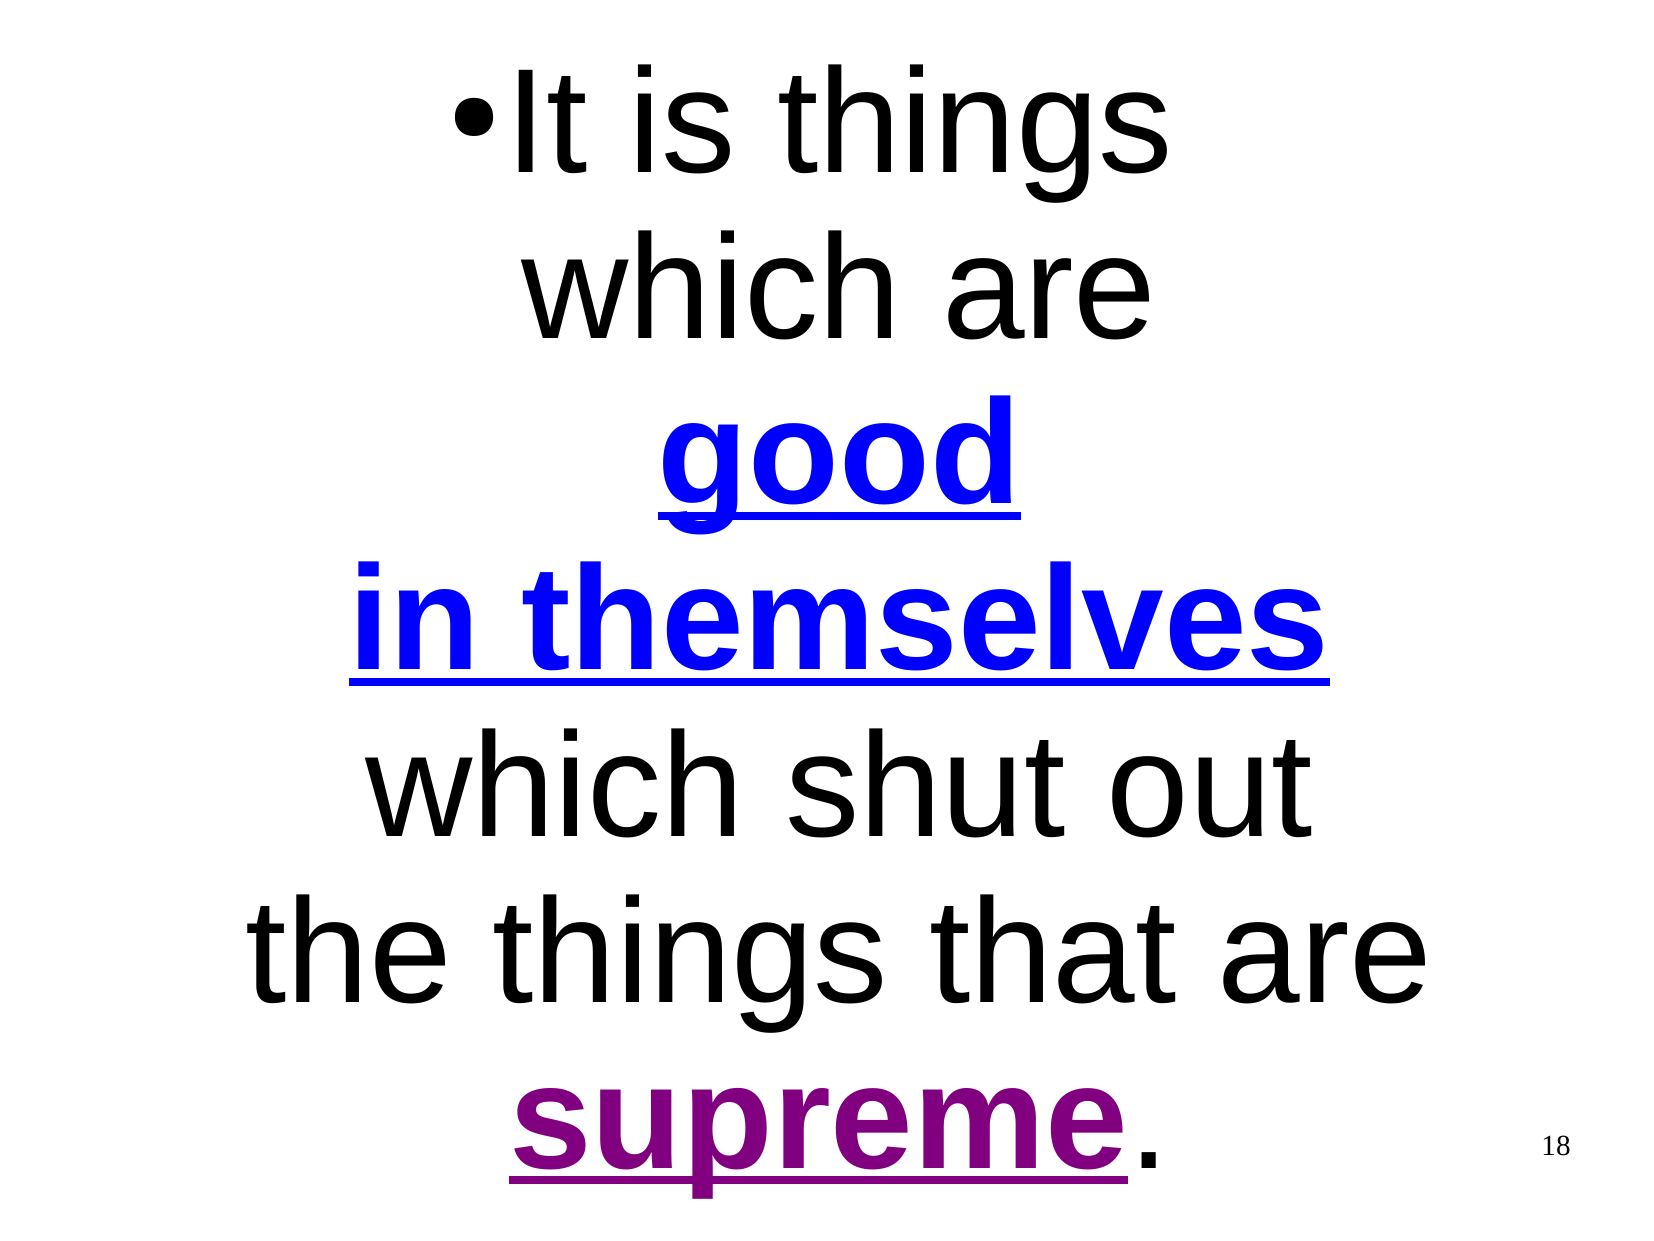

# It is things which are good in themselves which shut out the things that are supreme.
18